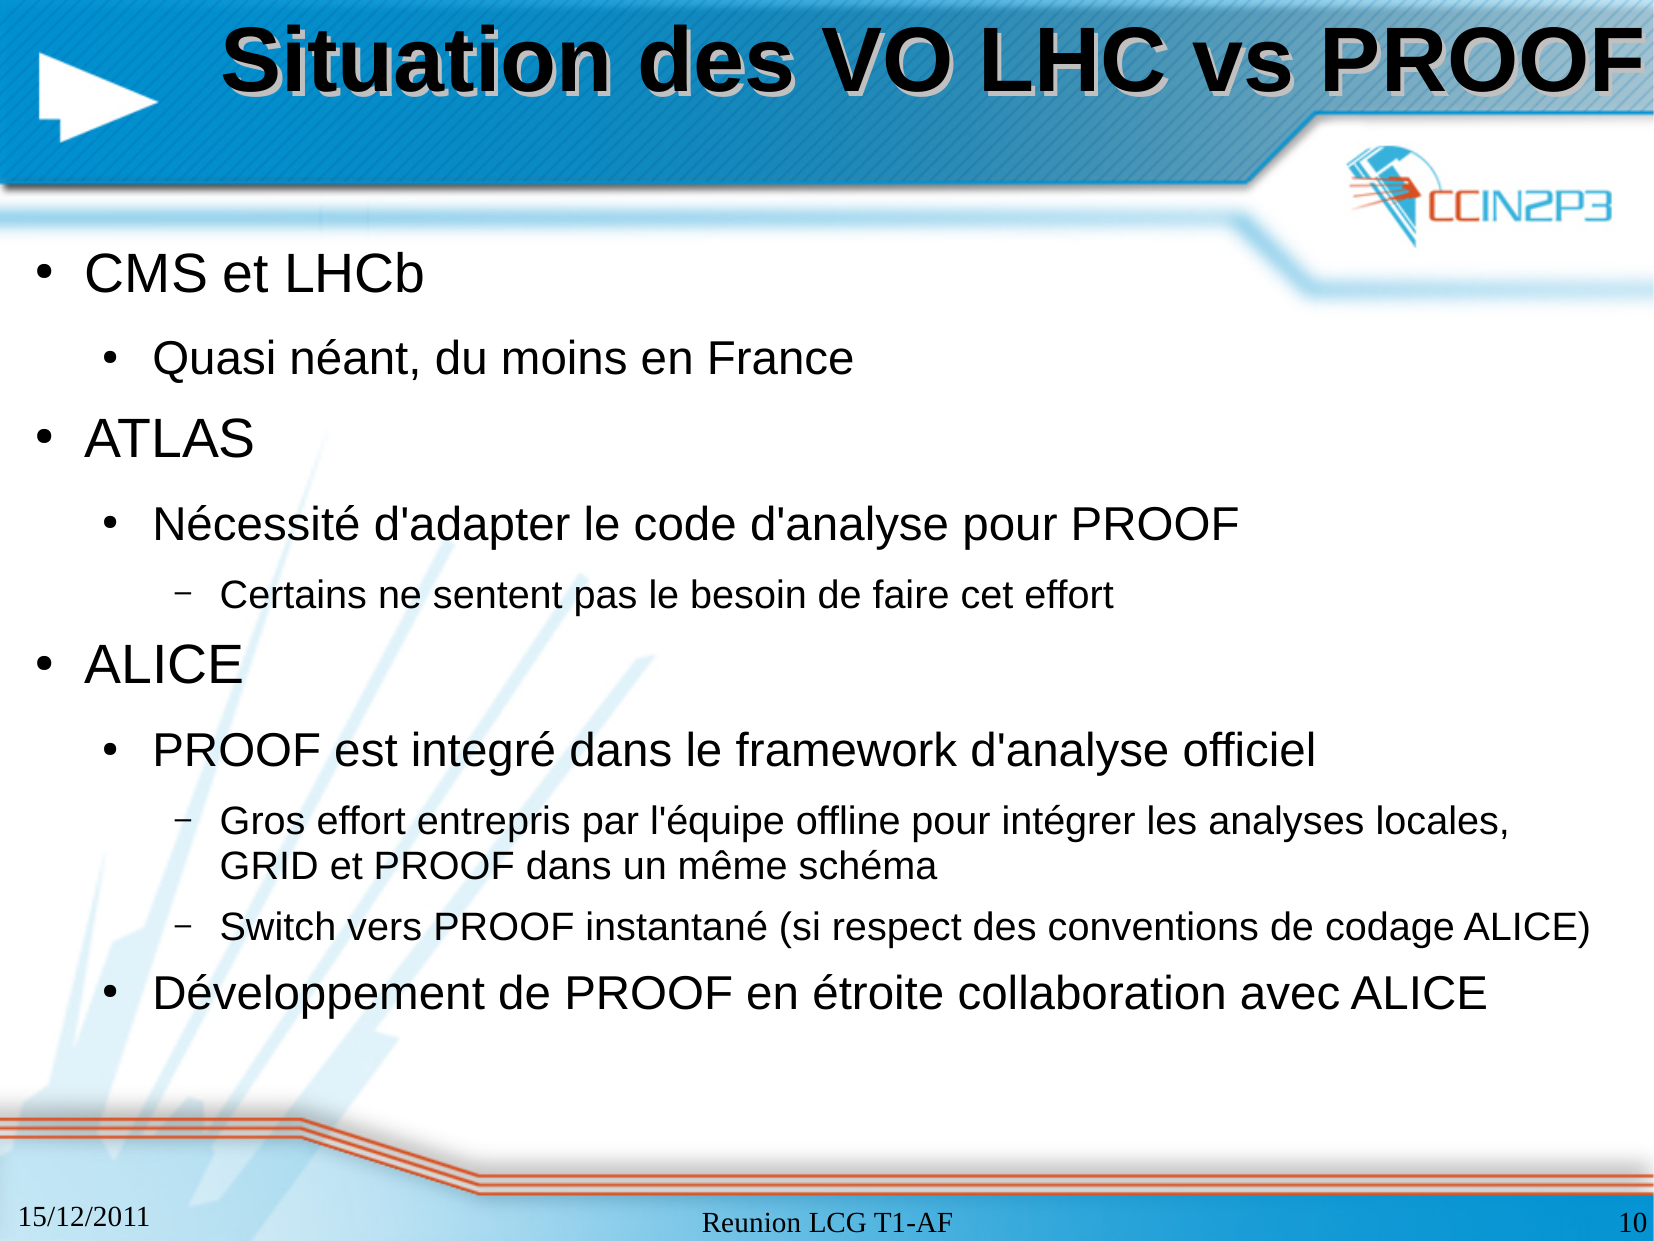

# Situation des VO LHC vs PROOF
CMS et LHCb
Quasi néant, du moins en France
ATLAS
Nécessité d'adapter le code d'analyse pour PROOF
Certains ne sentent pas le besoin de faire cet effort
ALICE
PROOF est integré dans le framework d'analyse officiel
Gros effort entrepris par l'équipe offline pour intégrer les analyses locales, GRID et PROOF dans un même schéma
Switch vers PROOF instantané (si respect des conventions de codage ALICE)
Développement de PROOF en étroite collaboration avec ALICE
15/12/2011
Reunion LCG T1-AF
10